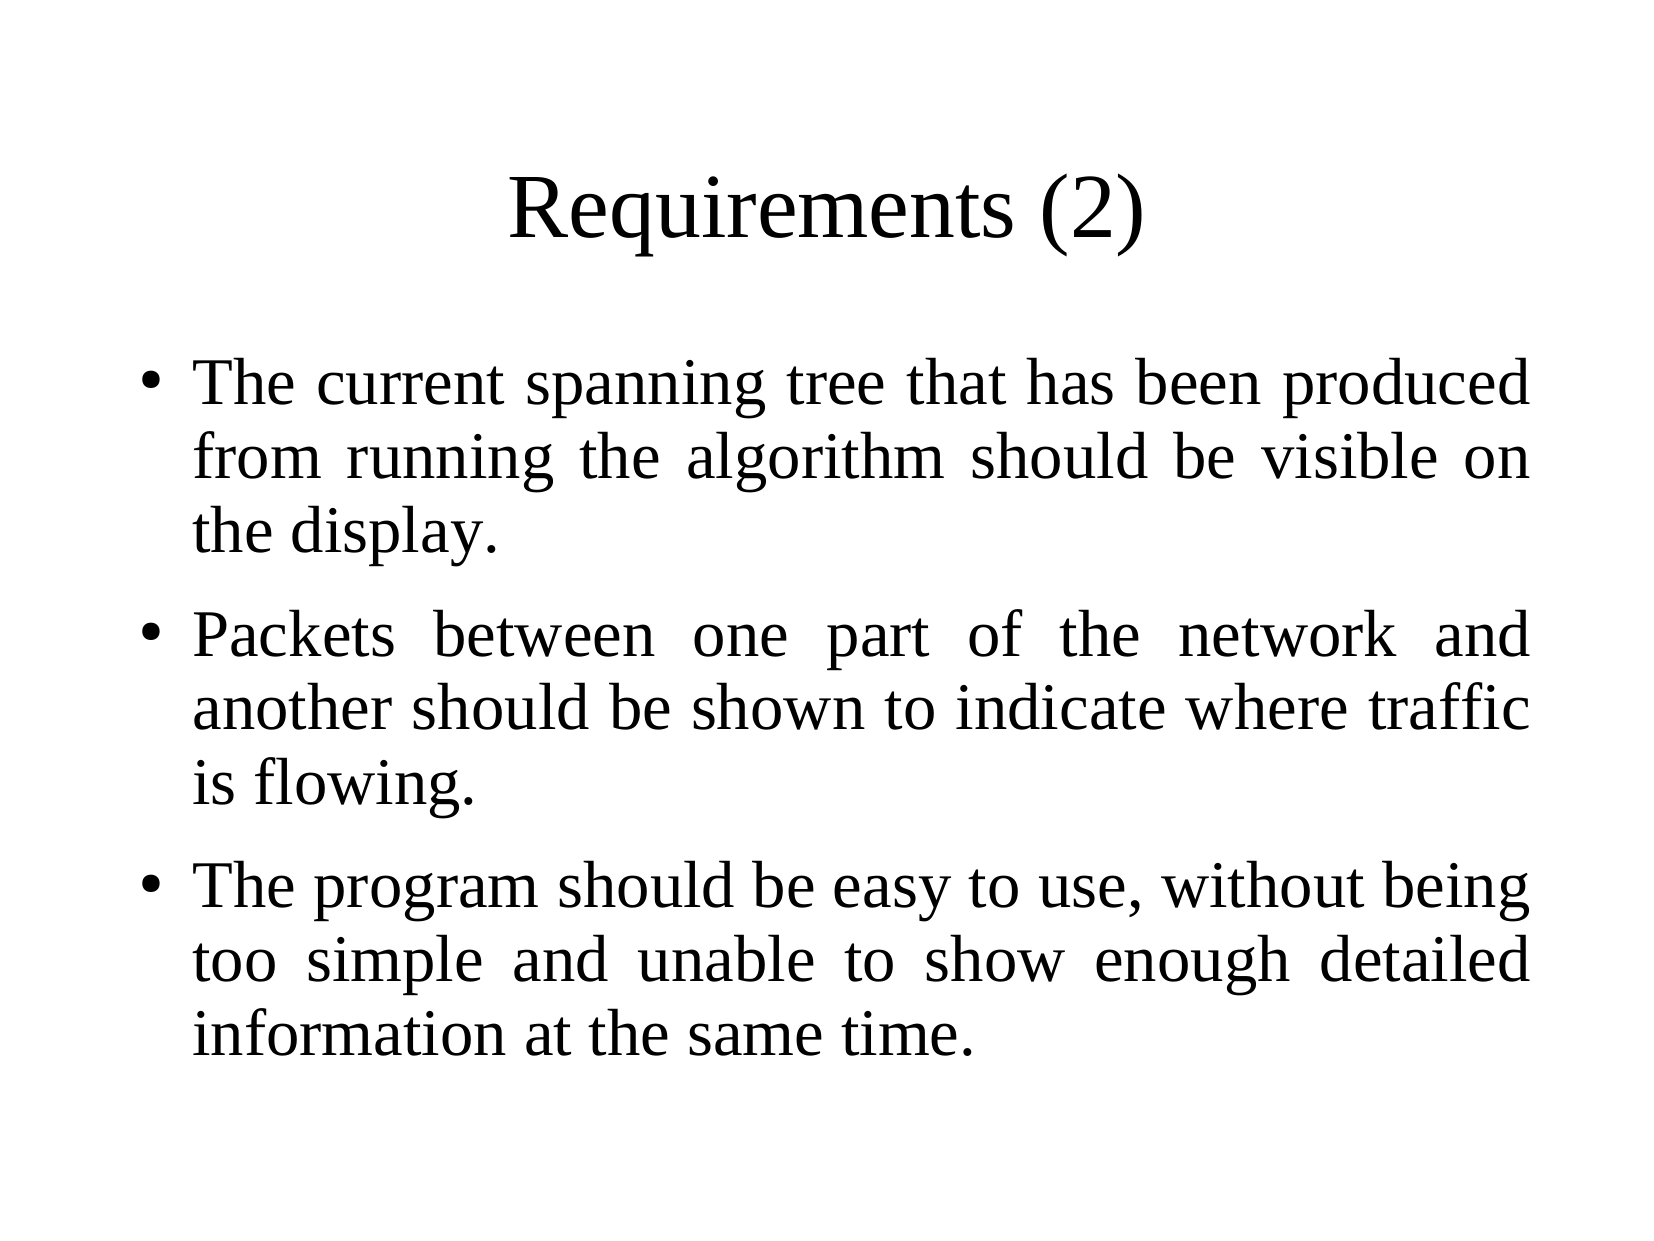

# Requirements (2)
The current spanning tree that has been produced from running the algorithm should be visible on the display.
Packets between one part of the network and another should be shown to indicate where traffic is flowing.
The program should be easy to use, without being too simple and unable to show enough detailed information at the same time.